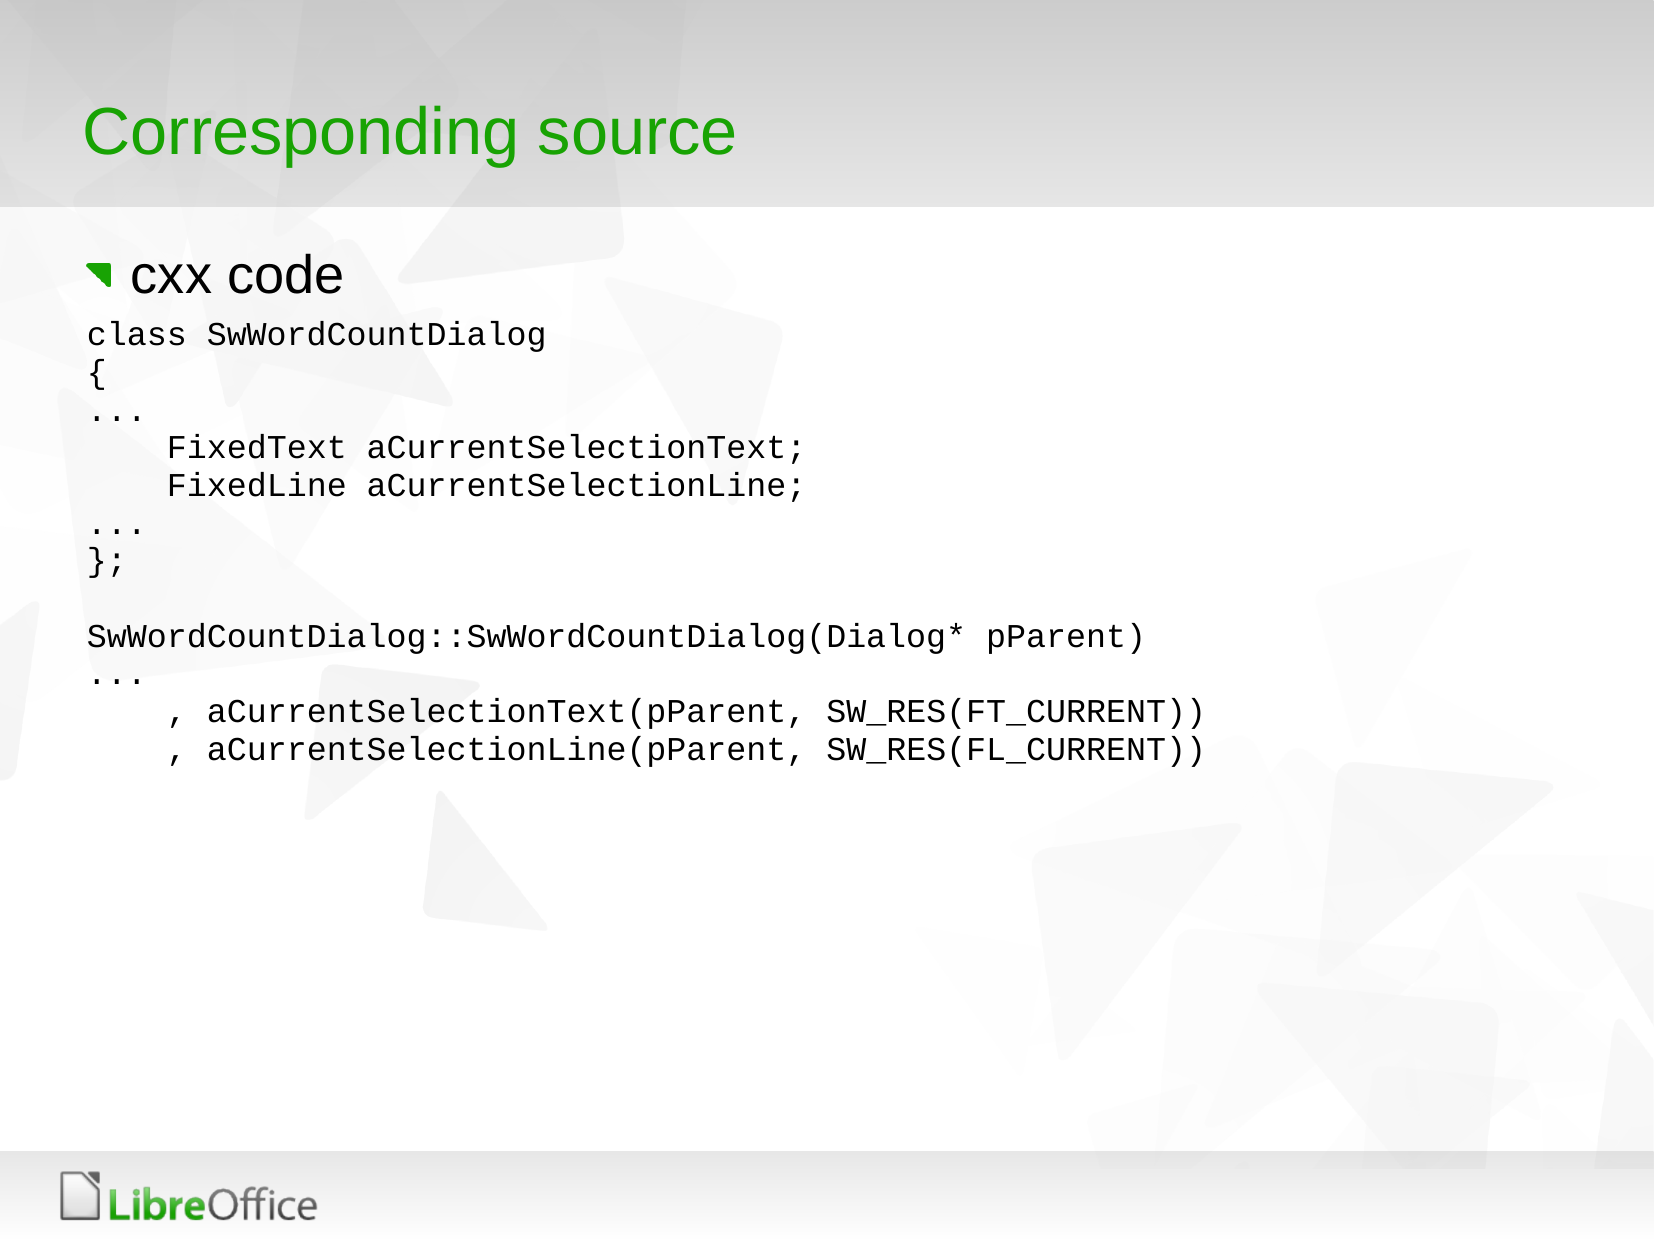

# Corresponding source
cxx code
class SwWordCountDialog
{
...
 FixedText aCurrentSelectionText;
 FixedLine aCurrentSelectionLine;
...
};
SwWordCountDialog::SwWordCountDialog(Dialog* pParent)
...
 , aCurrentSelectionText(pParent, SW_RES(FT_CURRENT))
 , aCurrentSelectionLine(pParent, SW_RES(FL_CURRENT))